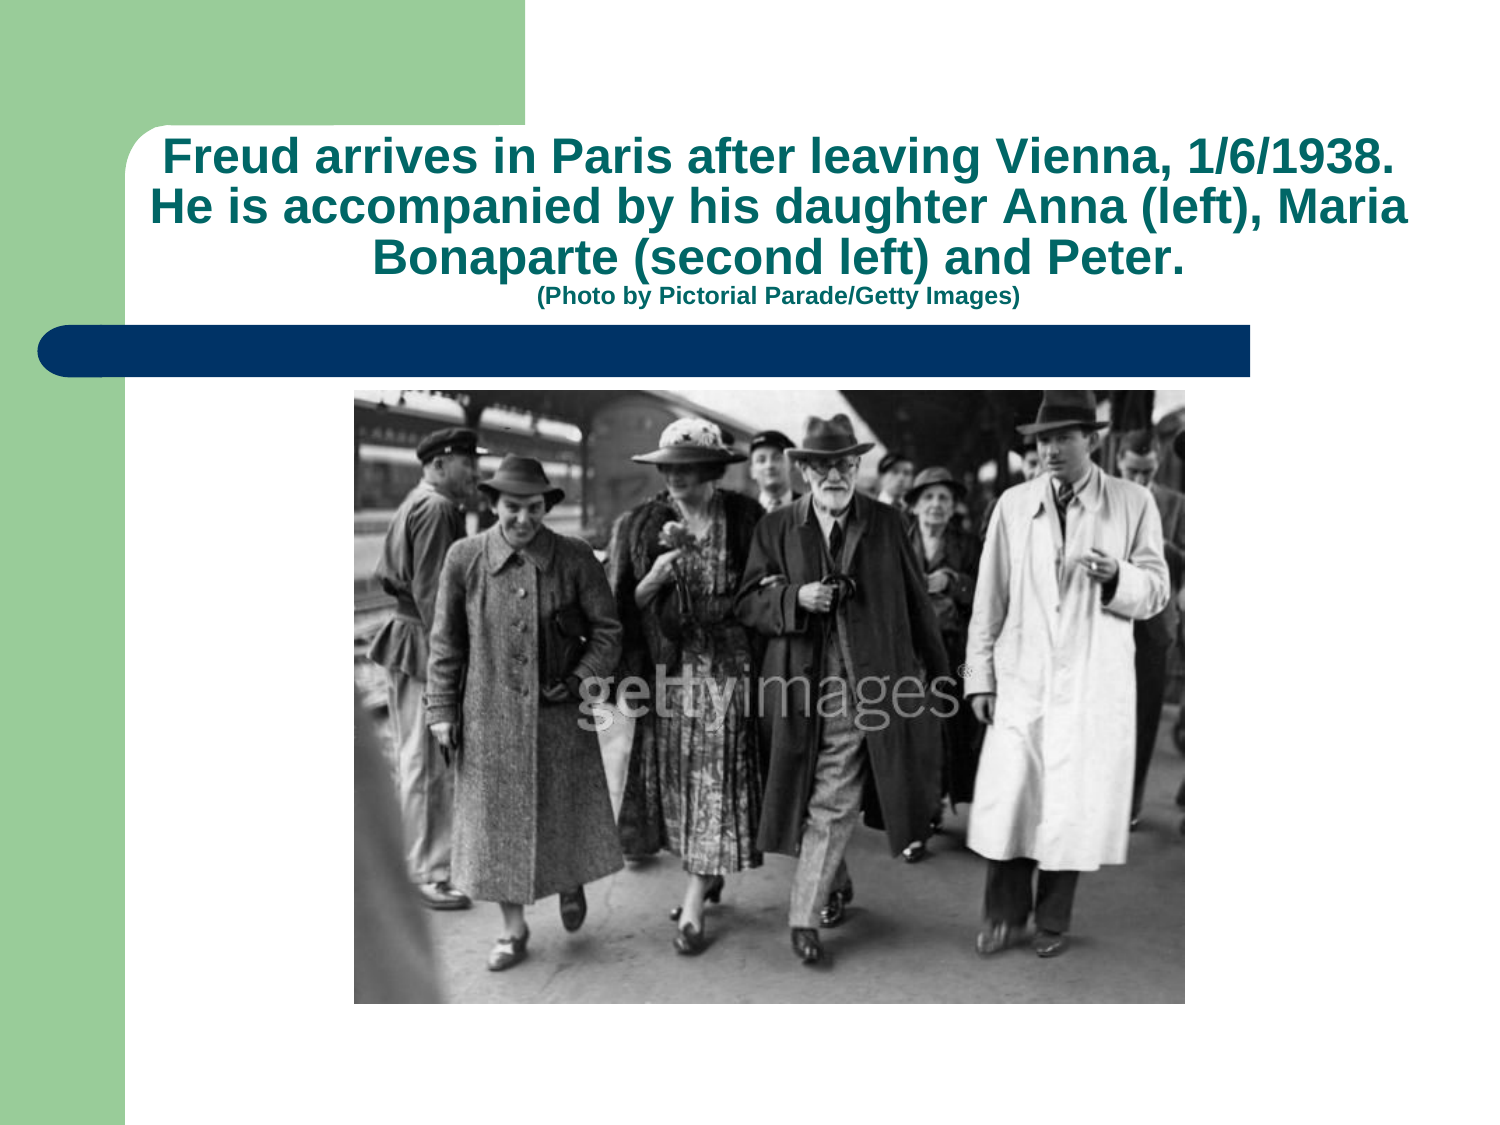

# Freud arrives in Paris after leaving Vienna, 1/6/1938. He is accompanied by his daughter Anna (left), Maria Bonaparte (second left) and Peter. (Photo by Pictorial Parade/Getty Images)